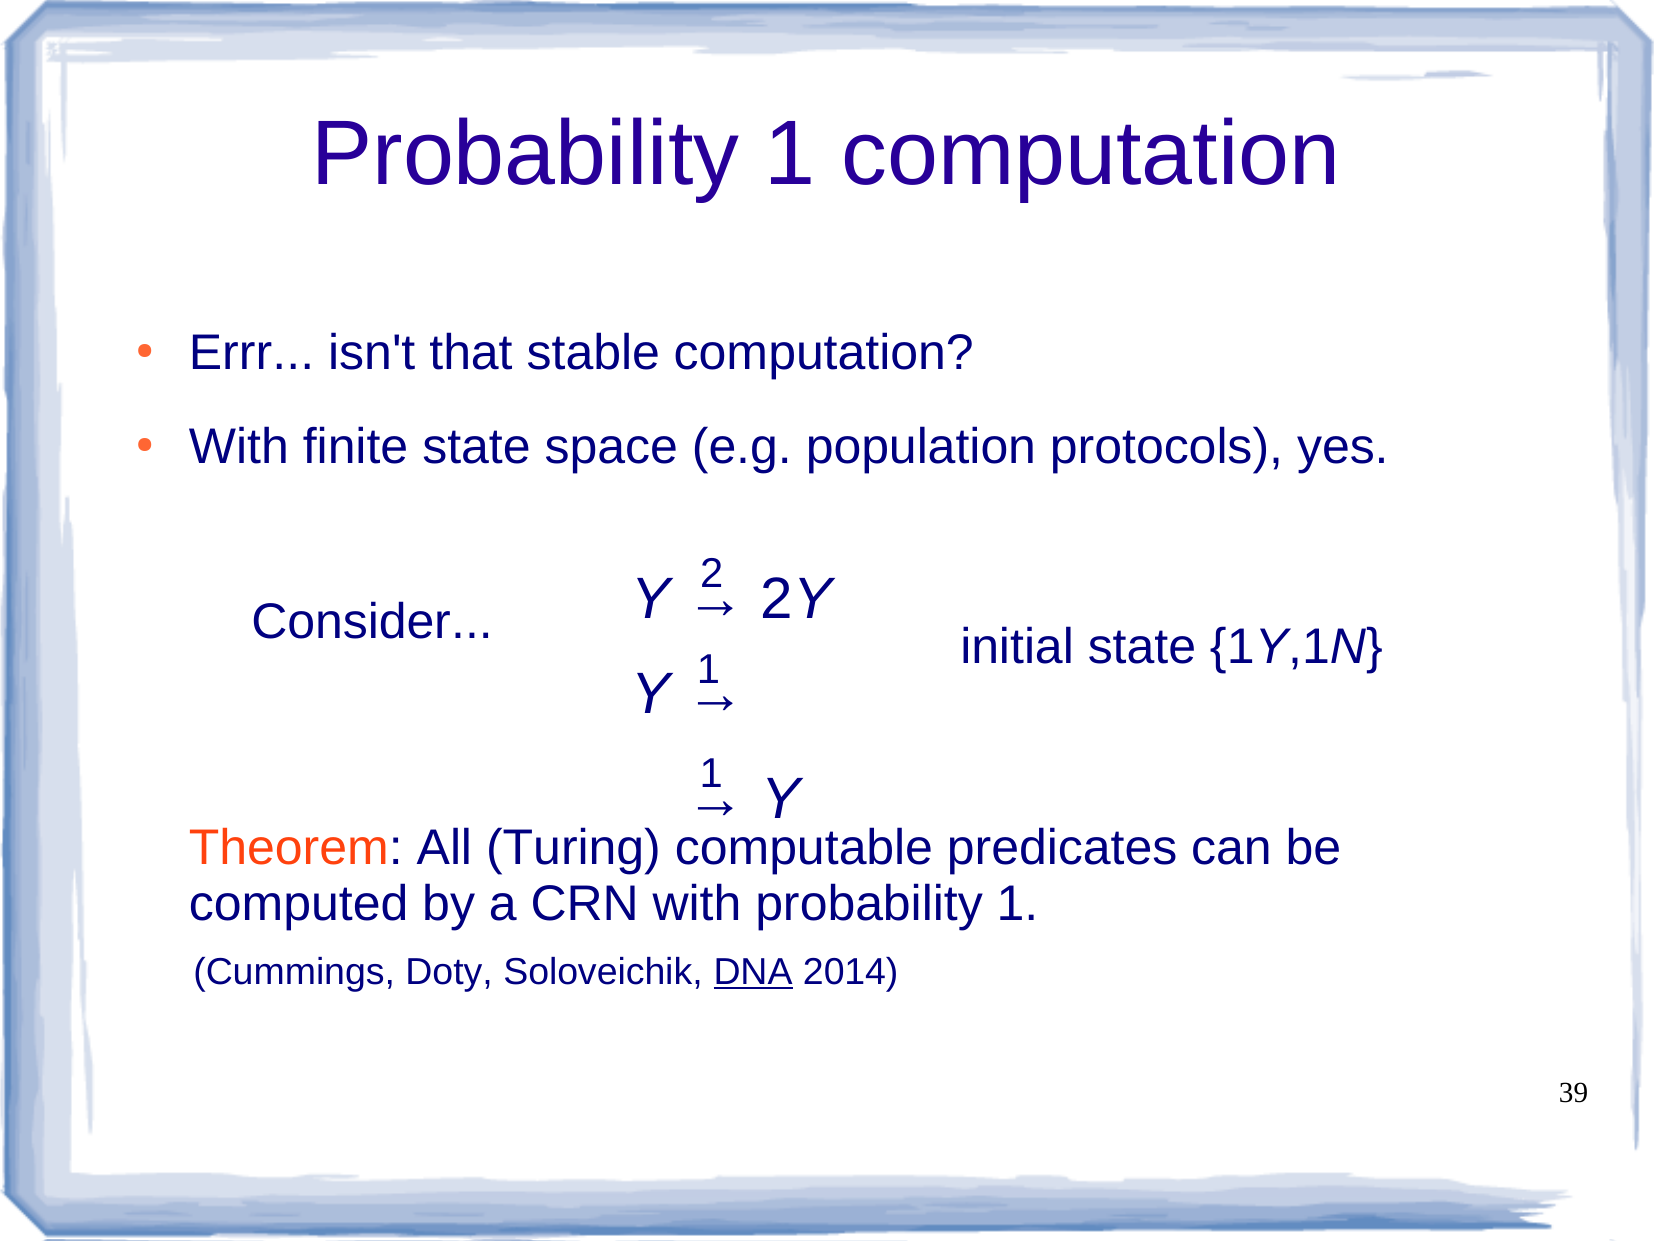

# Probability 1 computation
Errr... isn't that stable computation?
With finite state space (e.g. population protocols), yes.
2
Y → 2Y
Y →
Consider...
1
initial state {1Y,1N}
1
 → Y
Theorem: All (Turing) computable predicates can be computed by a CRN with probability 1.
(Cummings, Doty, Soloveichik, DNA 2014)
39